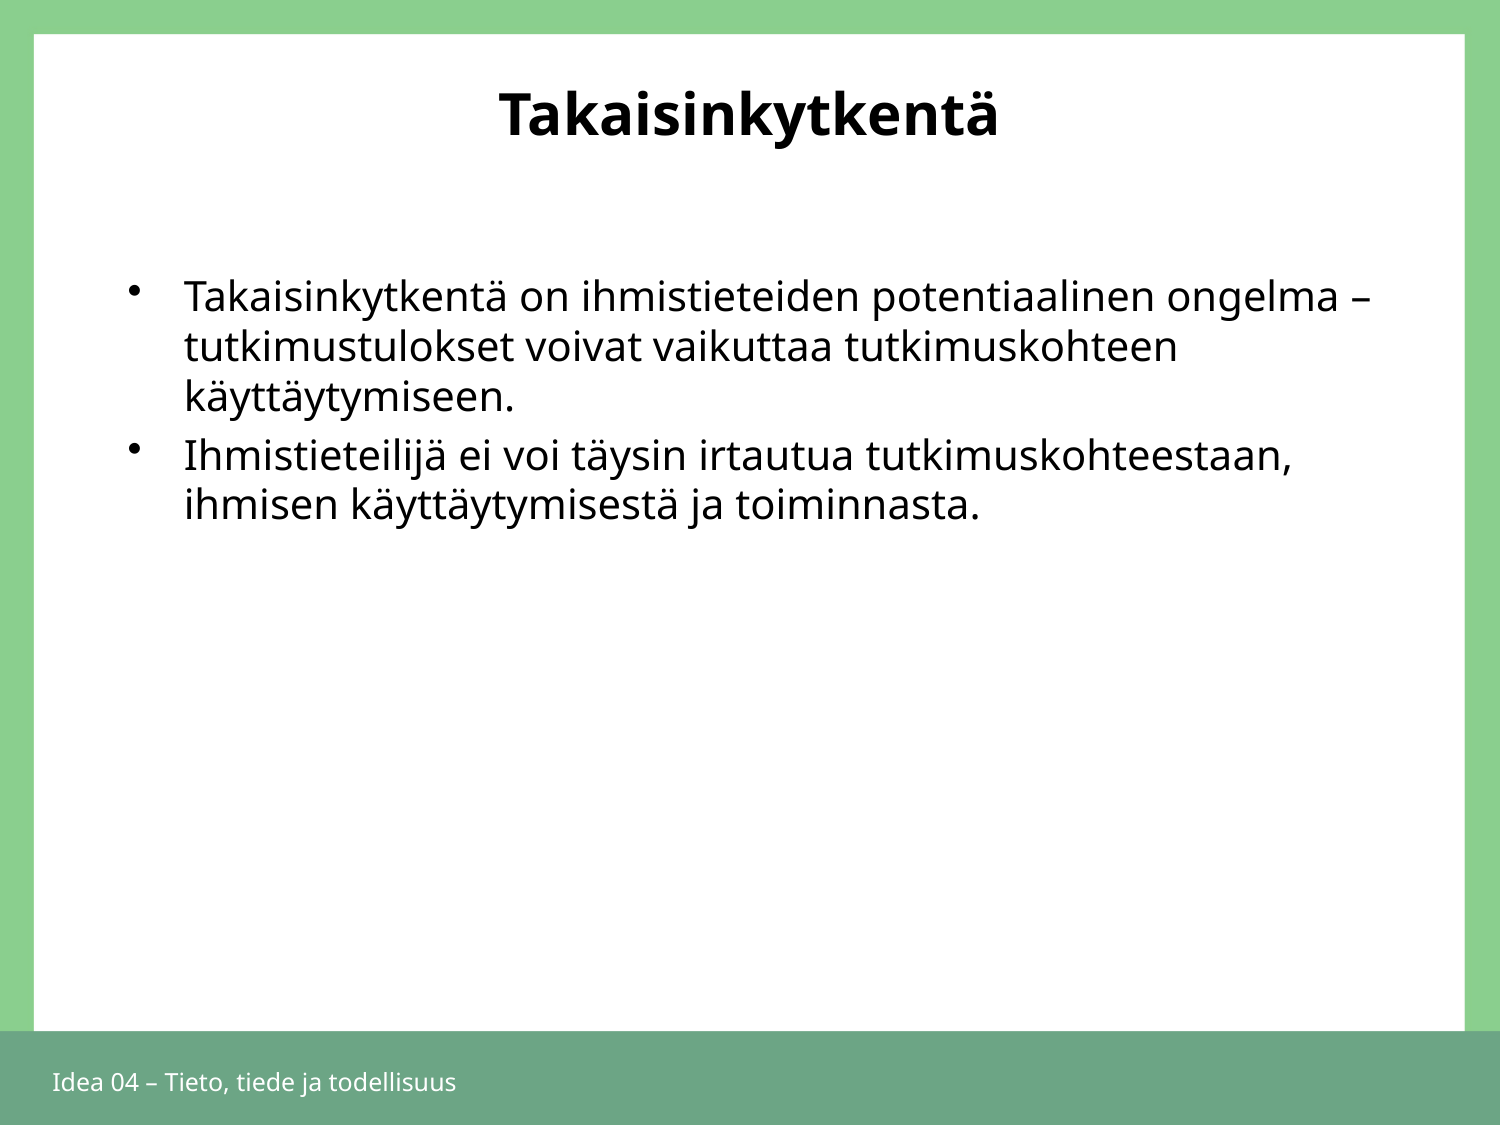

# Takaisinkytkentä
Takaisinkytkentä on ihmistieteiden potentiaalinen ongelma – tutkimustulokset voivat vaikuttaa tutkimuskohteen käyttäytymiseen.
Ihmistieteilijä ei voi täysin irtautua tutkimuskohteestaan, ihmisen käyttäytymisestä ja toiminnasta.